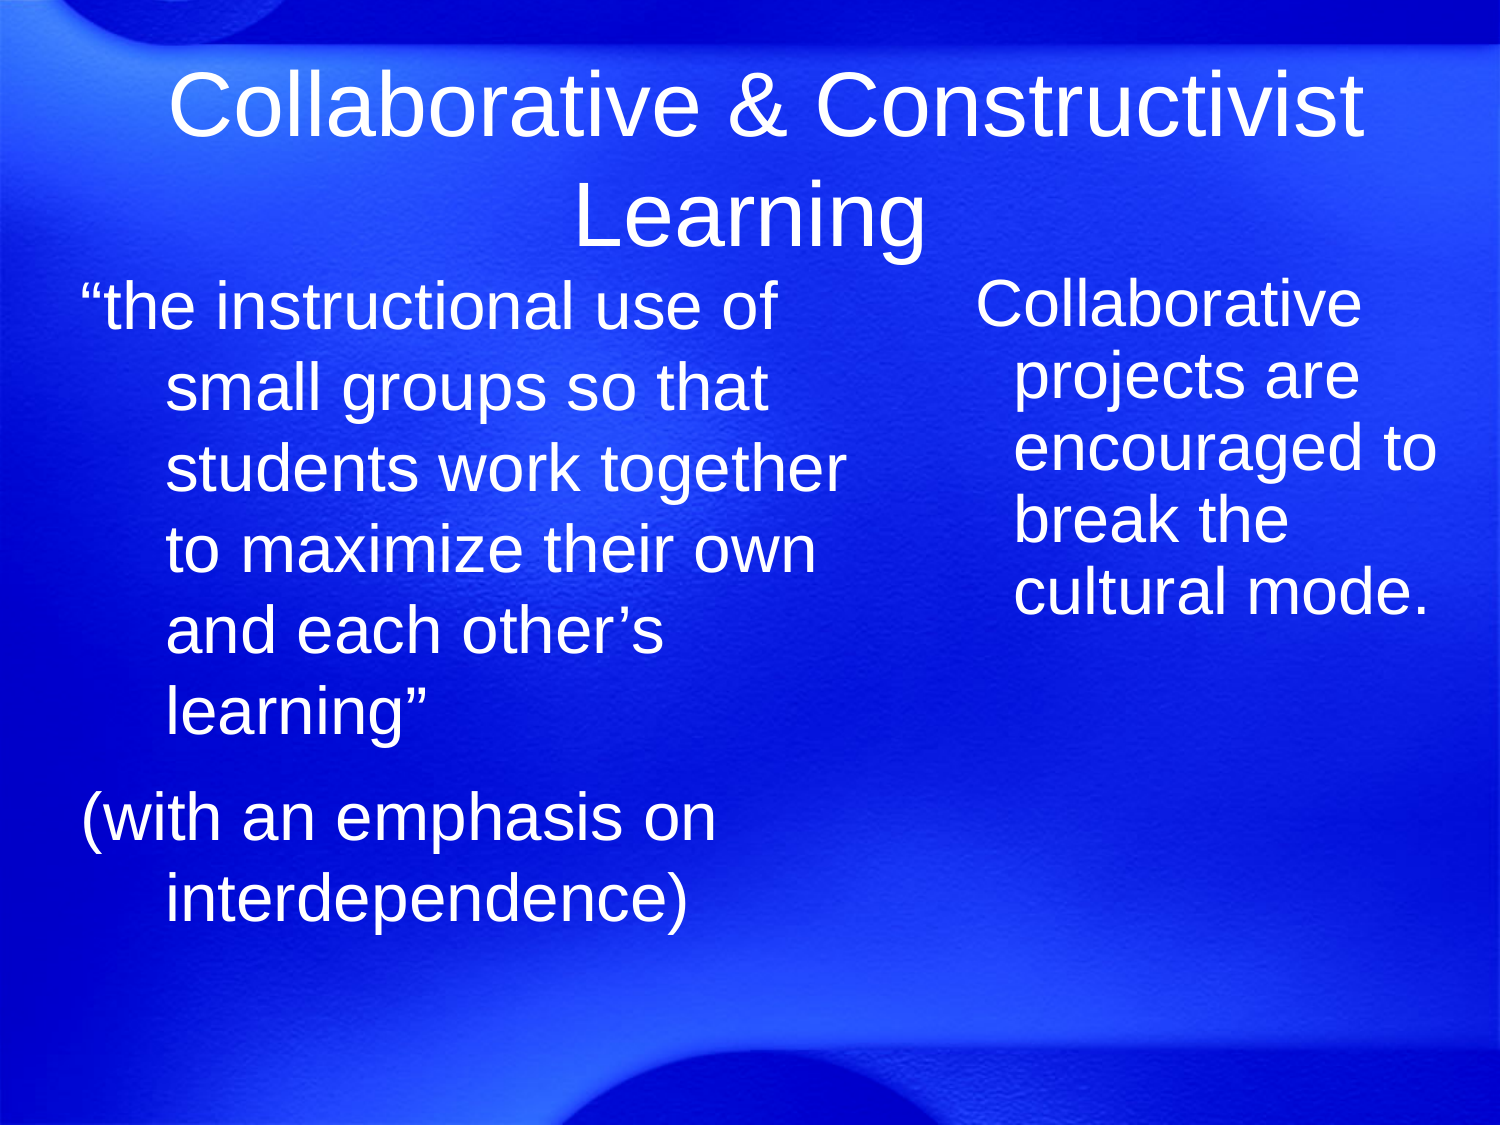

# Collaborative & Constructivist Learning
“the instructional use of small groups so that students work together to maximize their own and each other’s learning”
(with an emphasis on interdependence)
 Collaborative projects are encouraged to break the cultural mode.